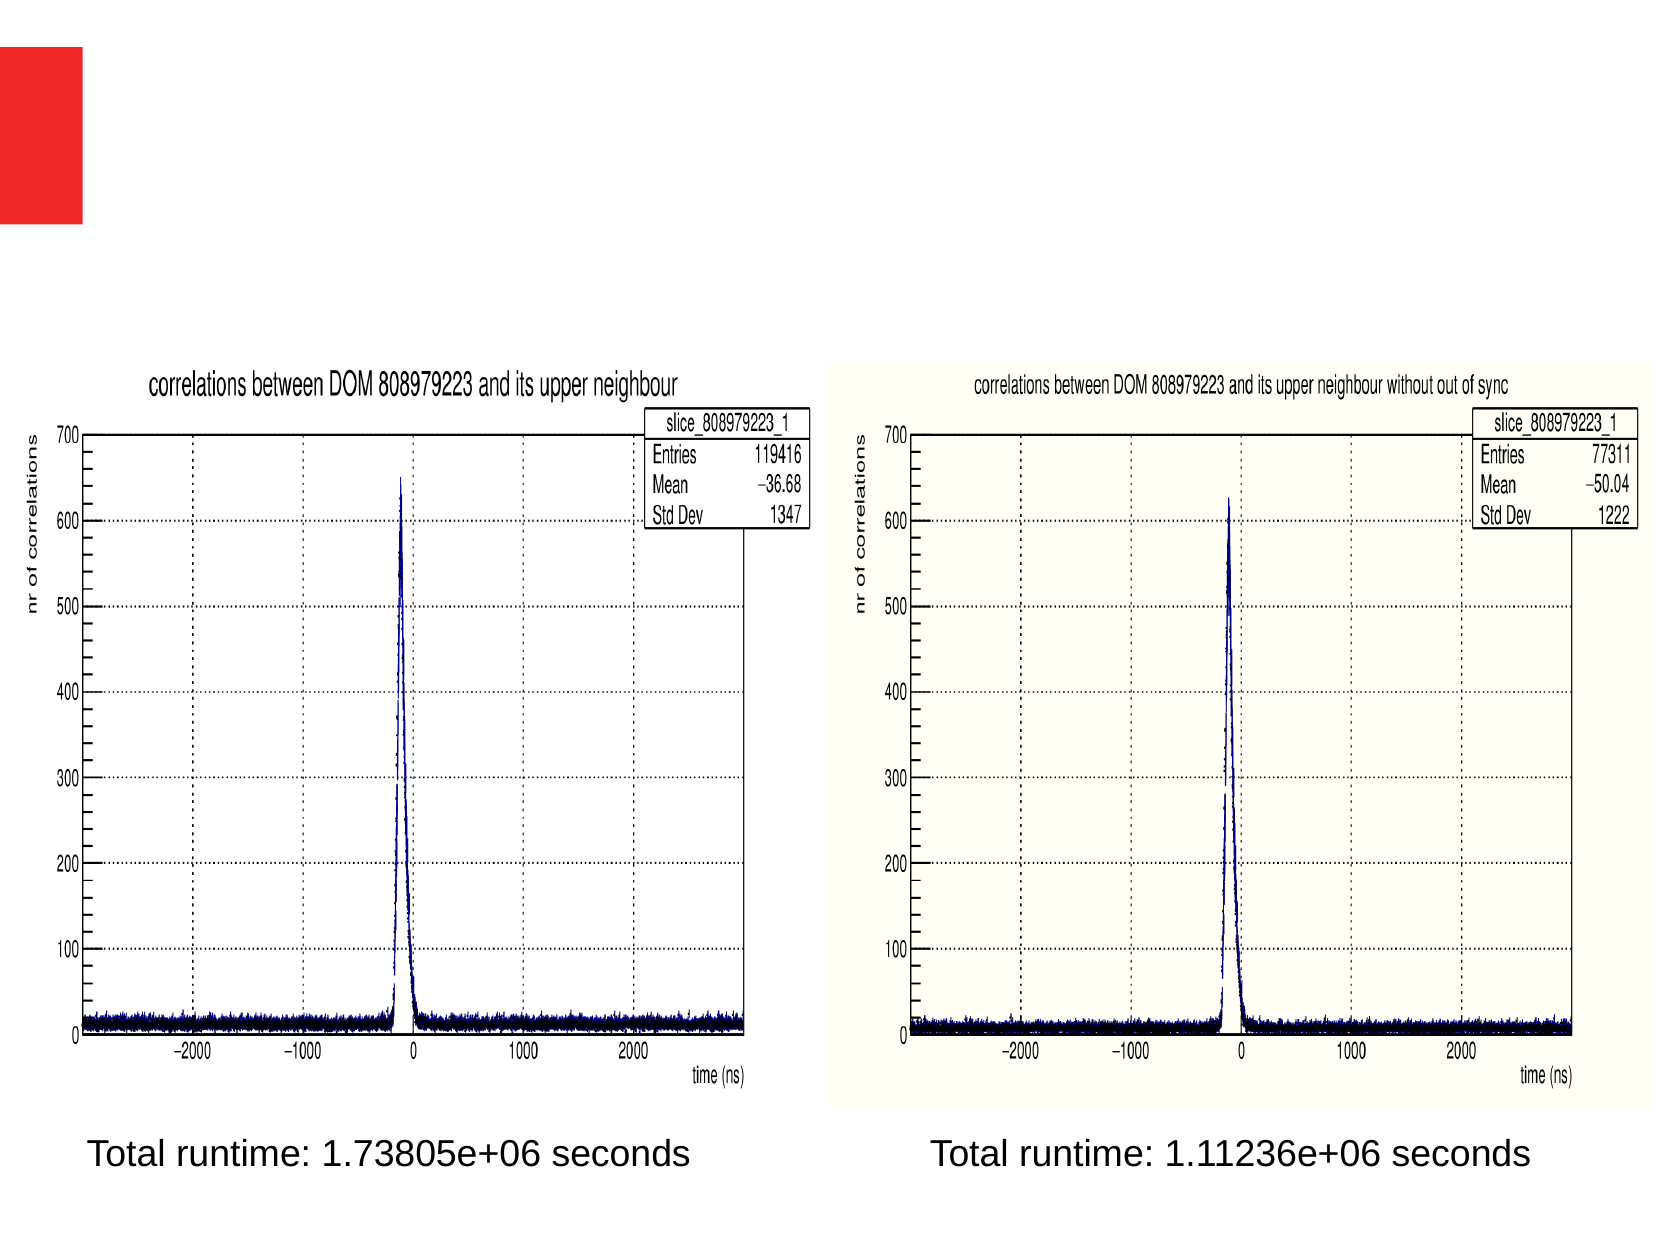

#
Total runtime: 1.73805e+06 seconds
Total runtime: 1.11236e+06 seconds